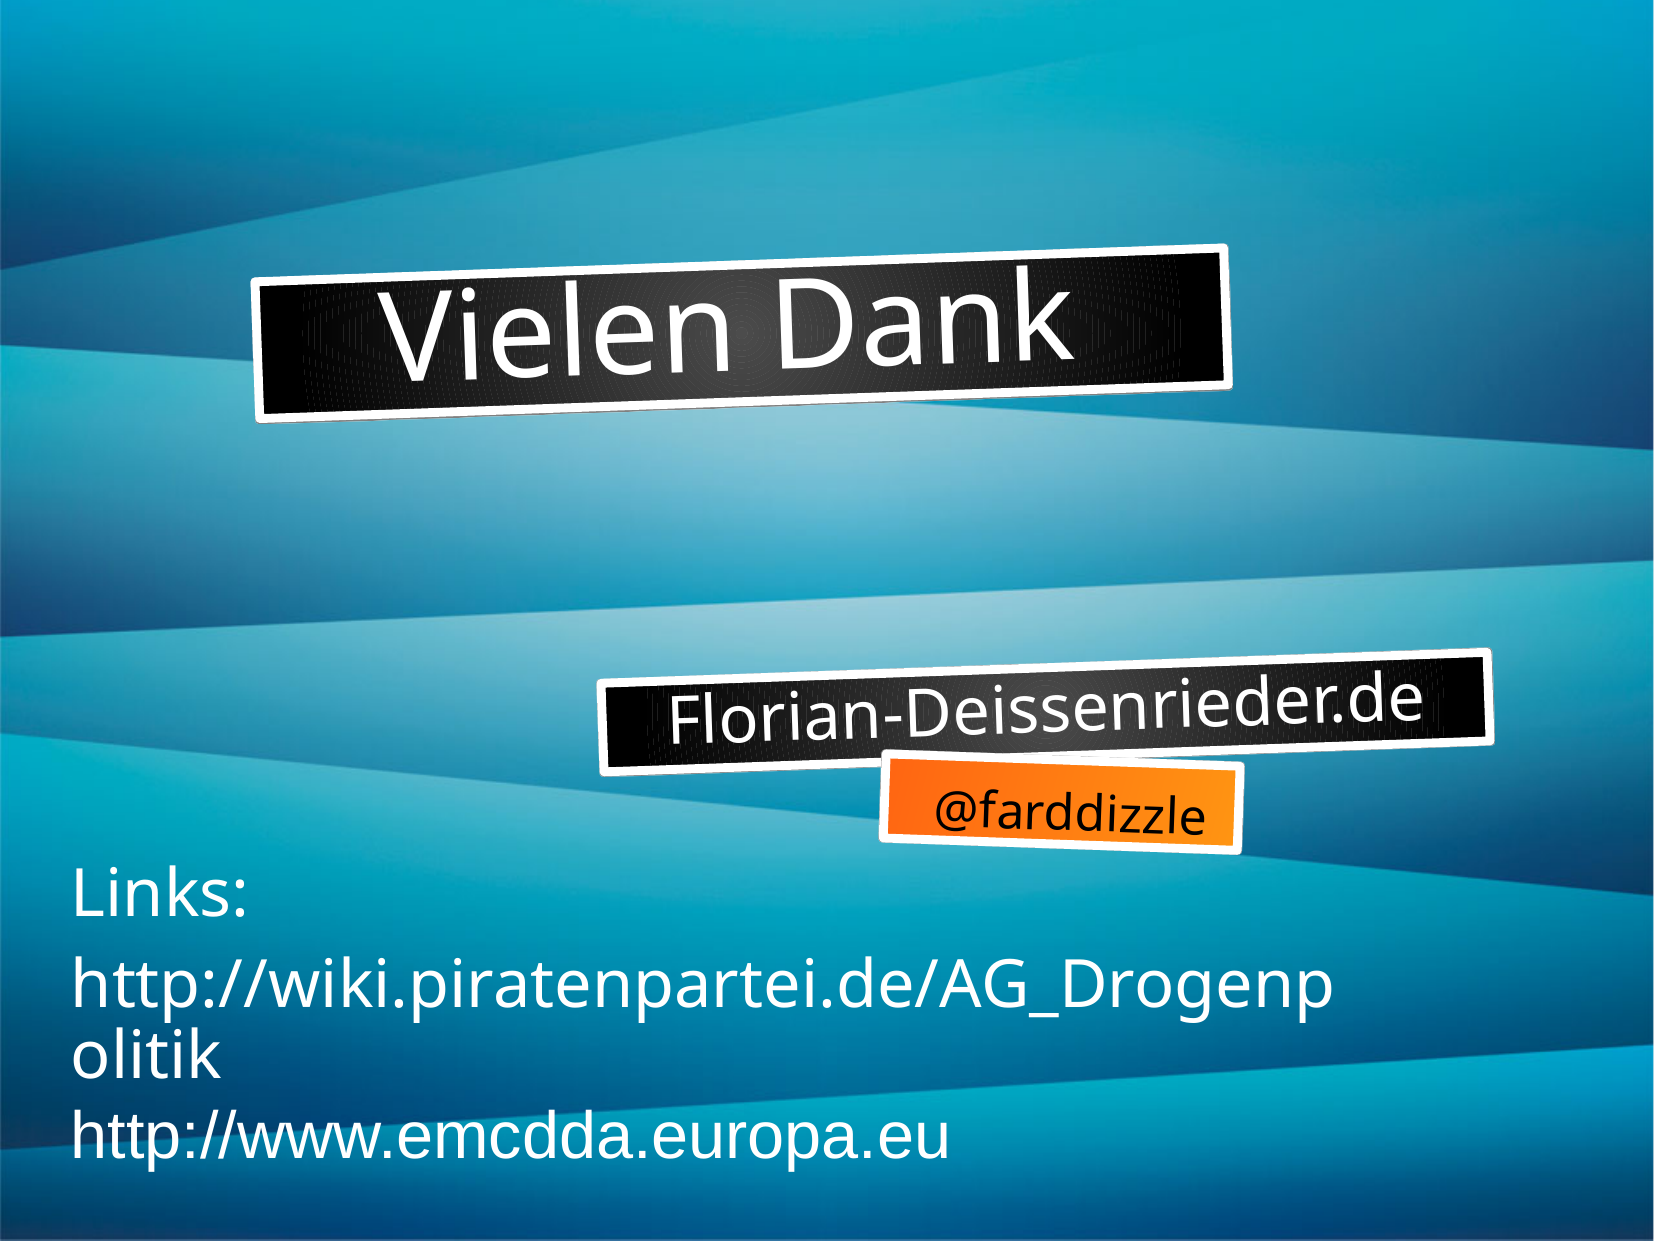

# Vielen Dank
Florian-Deissenrieder.de
@farddizzle
Links: http://wiki.piratenpartei.de/AG_Drogenpolitik
http://www.emcdda.europa.eu